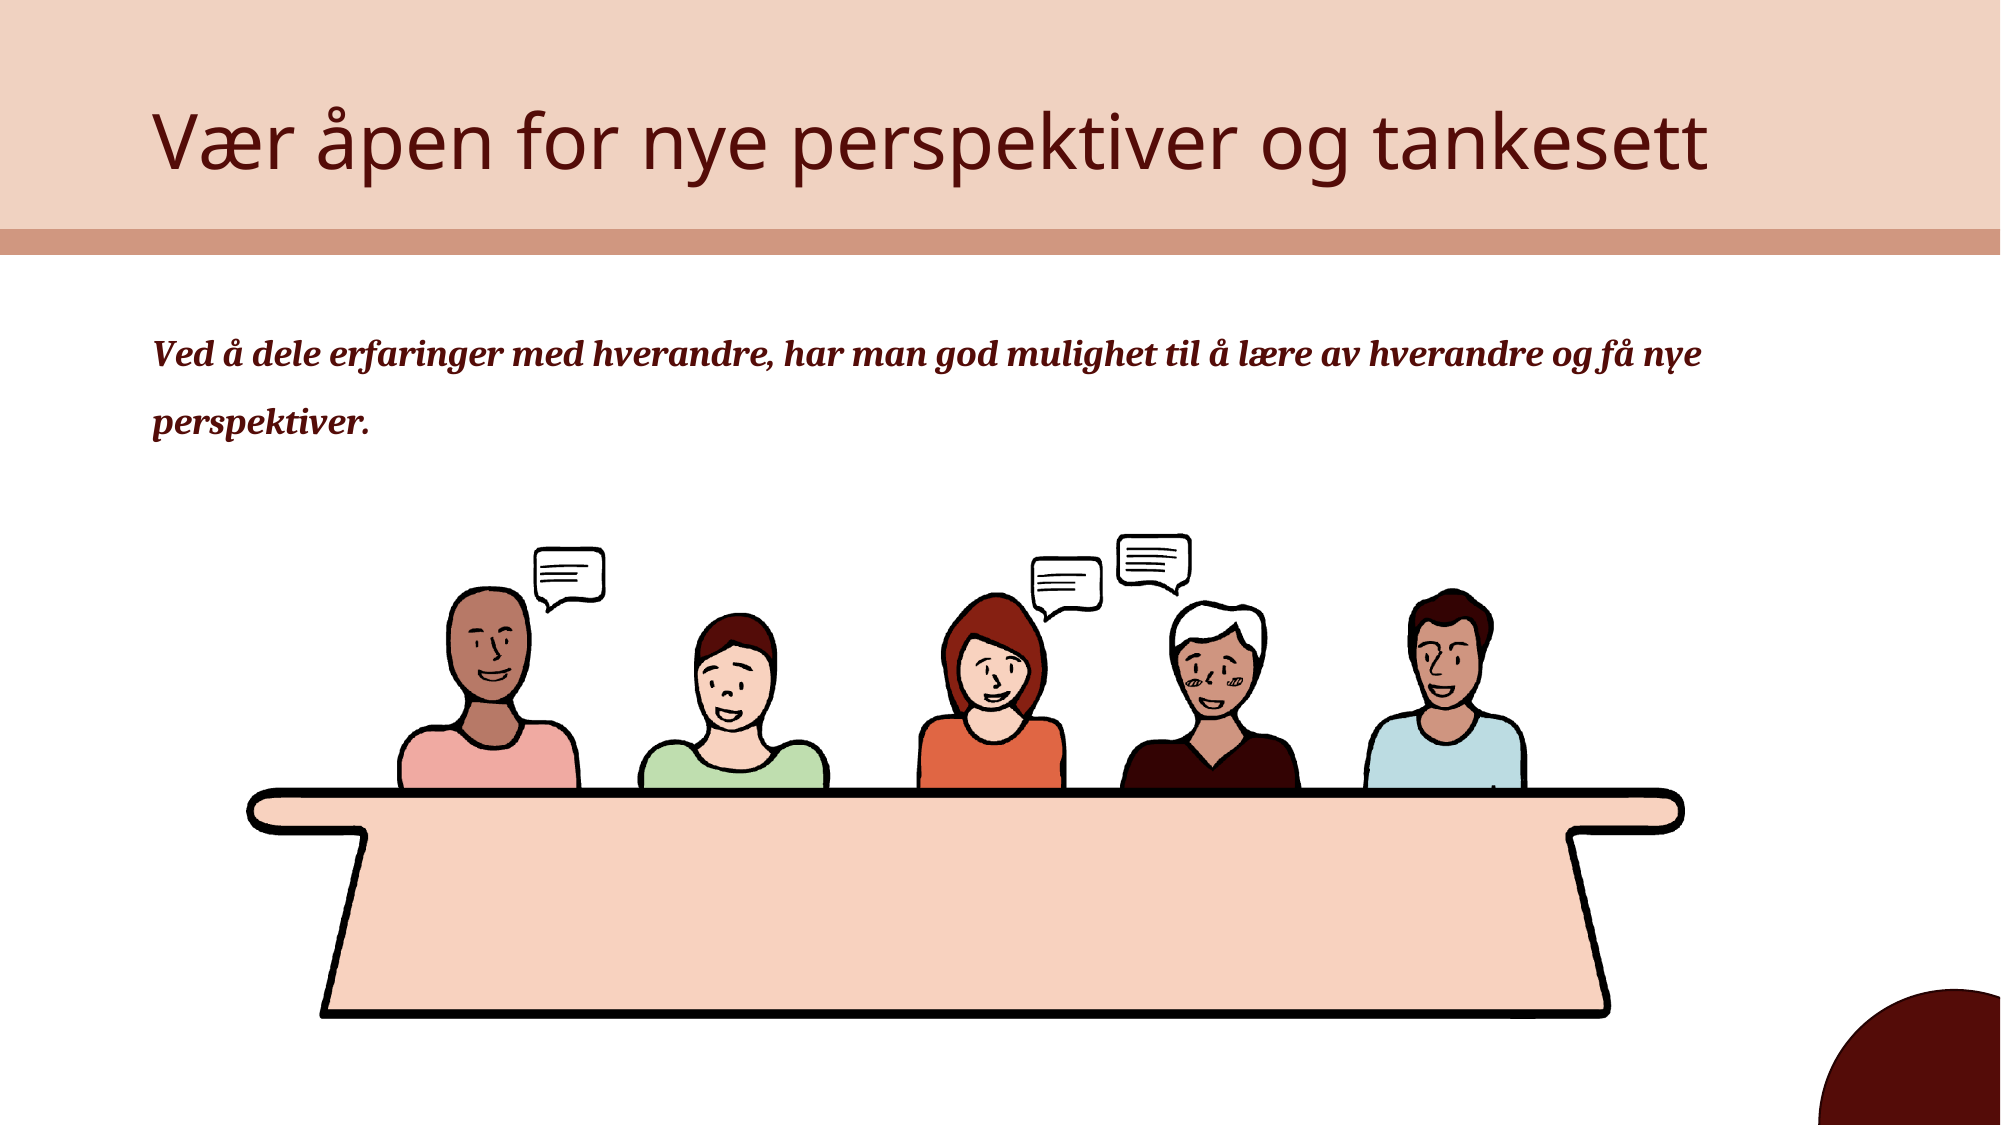

# Vær åpen for nye perspektiver og tankesett
Ved å dele erfaringer med hverandre, har man god mulighet til å lære av hverandre og få nye perspektiver.
4